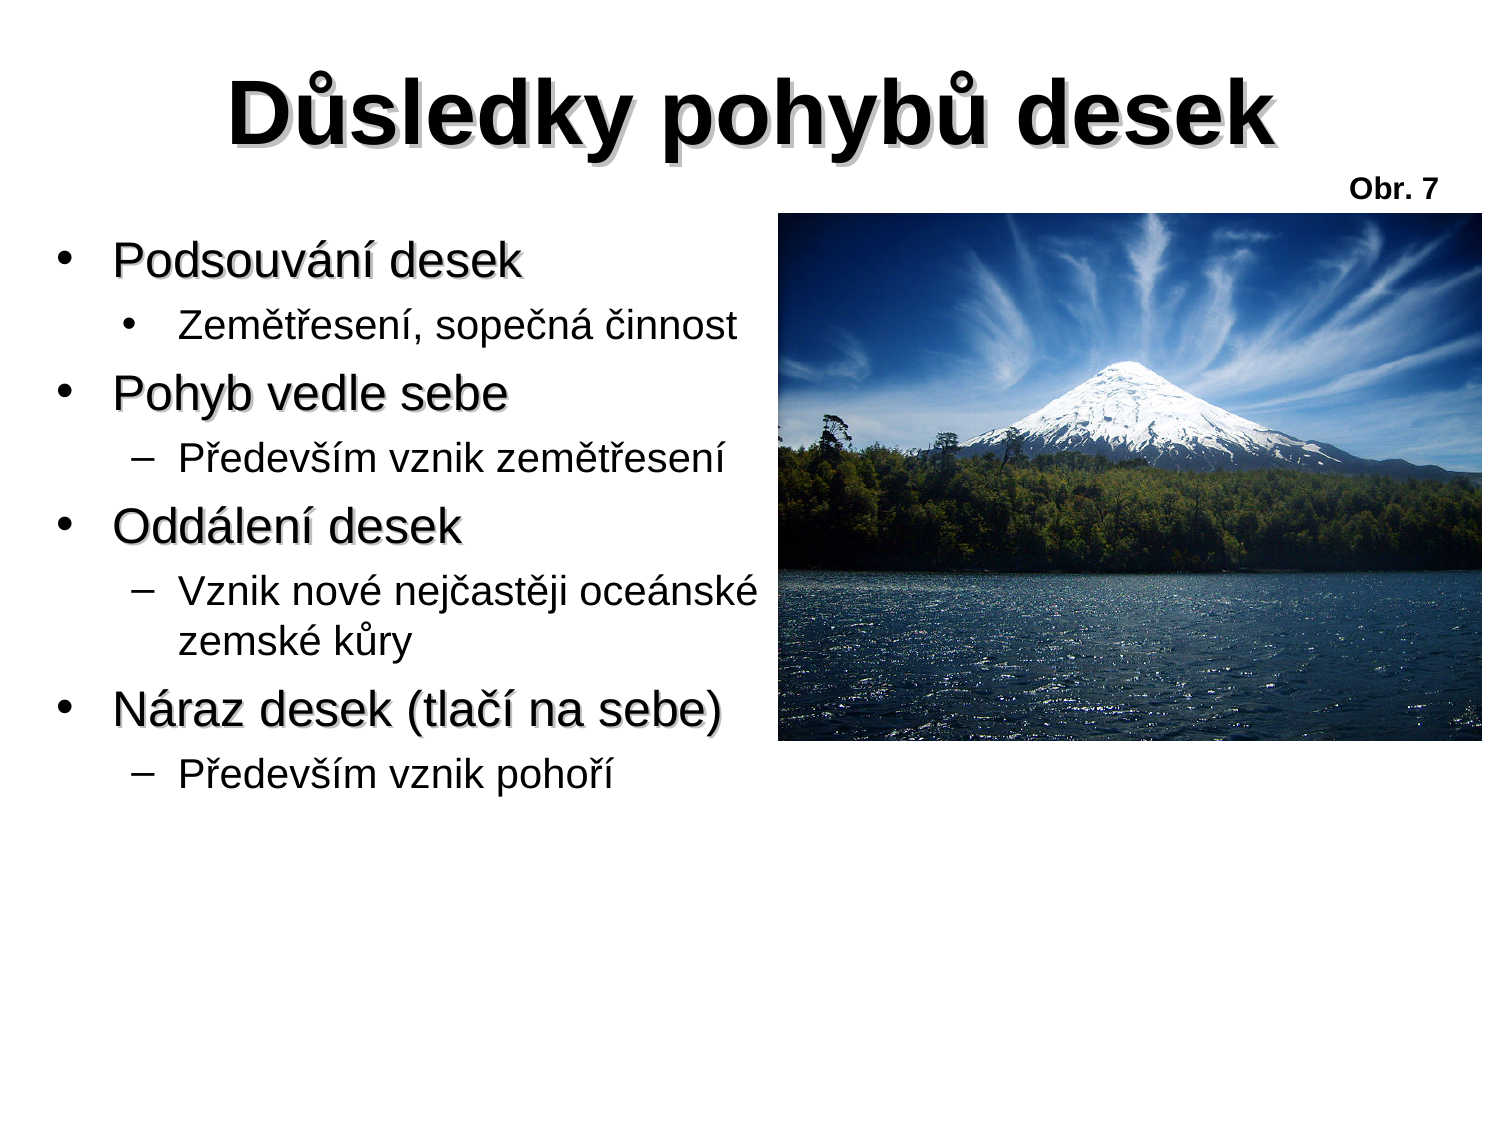

# Důsledky pohybů desek
Obr. 7
Podsouvání desek
Zemětřesení, sopečná činnost
Pohyb vedle sebe
Především vznik zemětřesení
Oddálení desek
Vznik nové nejčastěji oceánské
zemské kůry
Náraz desek (tlačí na sebe)
Především vznik pohoří